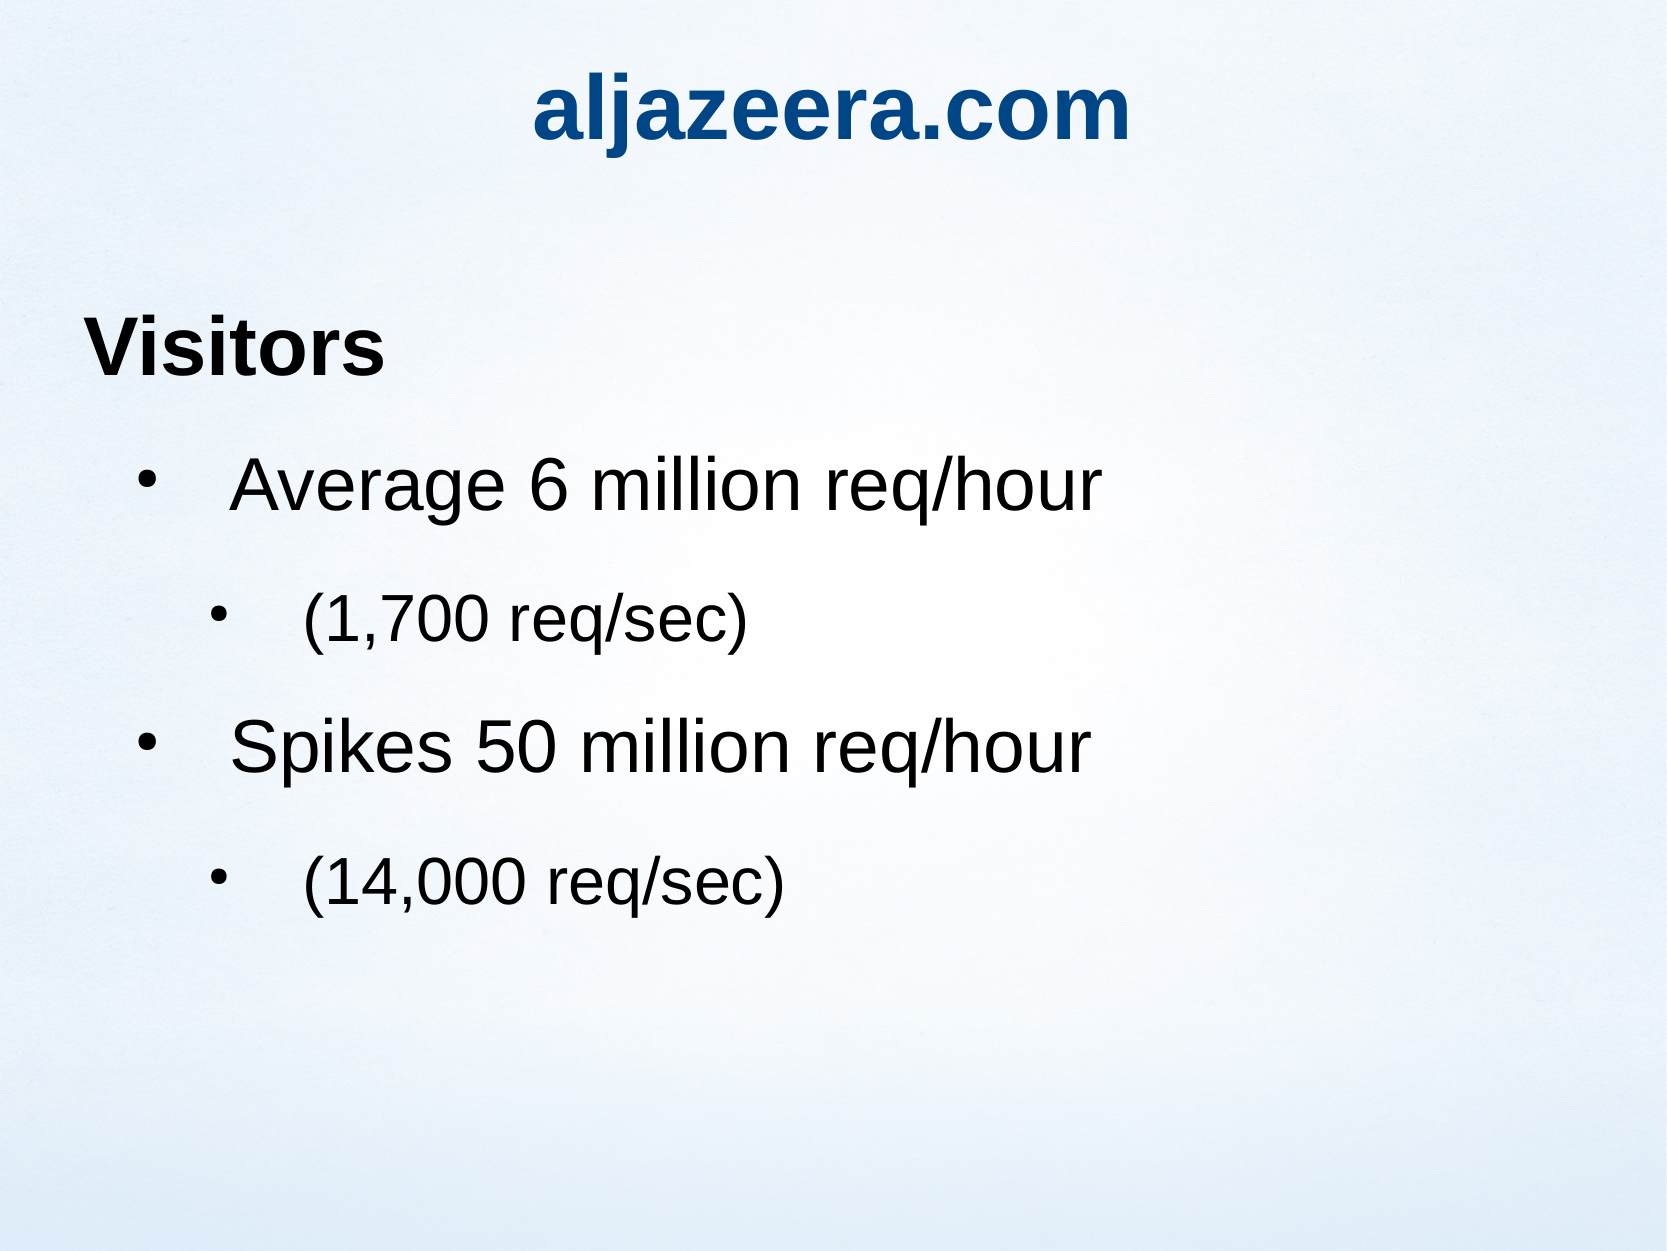

# aljazeera.com
Visitors
Average 6 million req/hour
(1,700 req/sec)
Spikes 50 million req/hour
(14,000 req/sec)